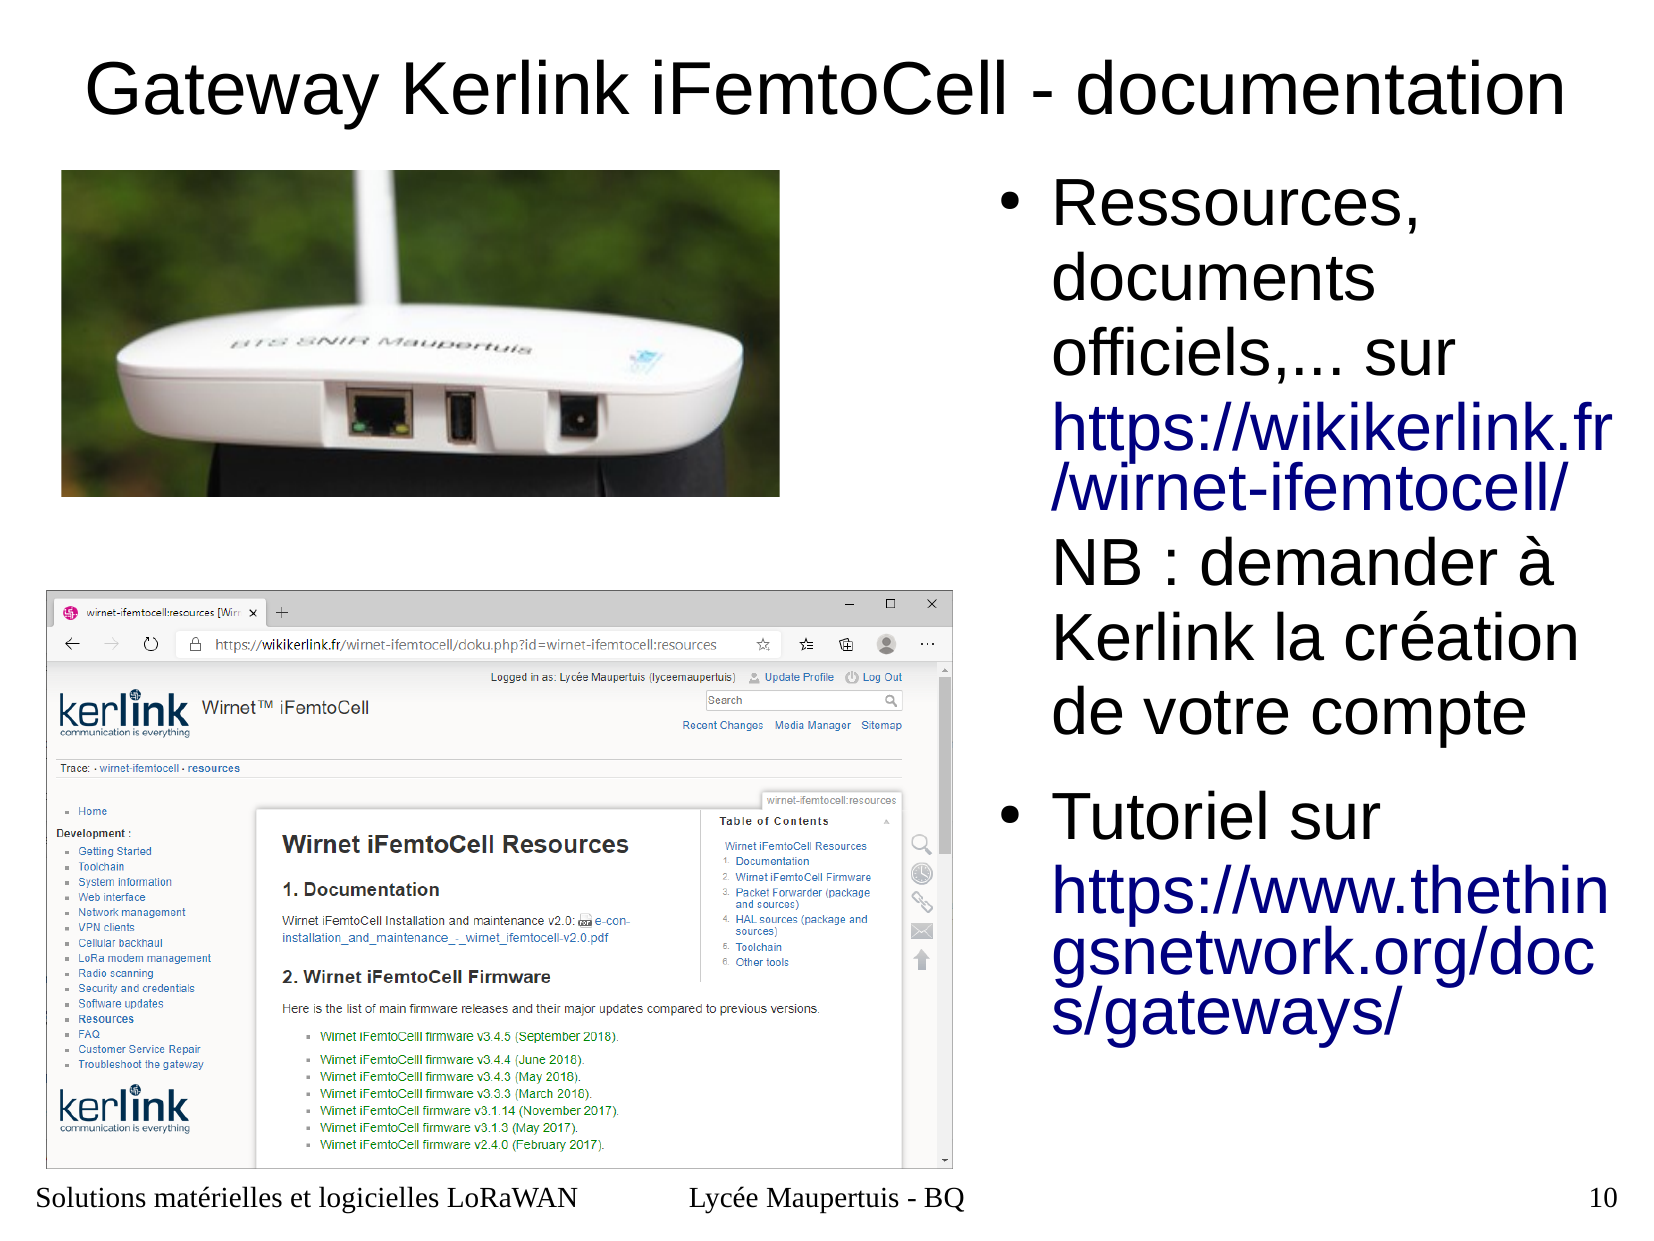

# Gateway Kerlink iFemtoCell - documentation
Ressources, documents officiels,... sur https://wikikerlink.fr/wirnet-ifemtocell/NB : demander à Kerlink la création de votre compte
Tutoriel sur https://www.thethingsnetwork.org/docs/gateways/
Solutions matérielles et logicielles LoRaWAN
Lycée Maupertuis - BQ
10